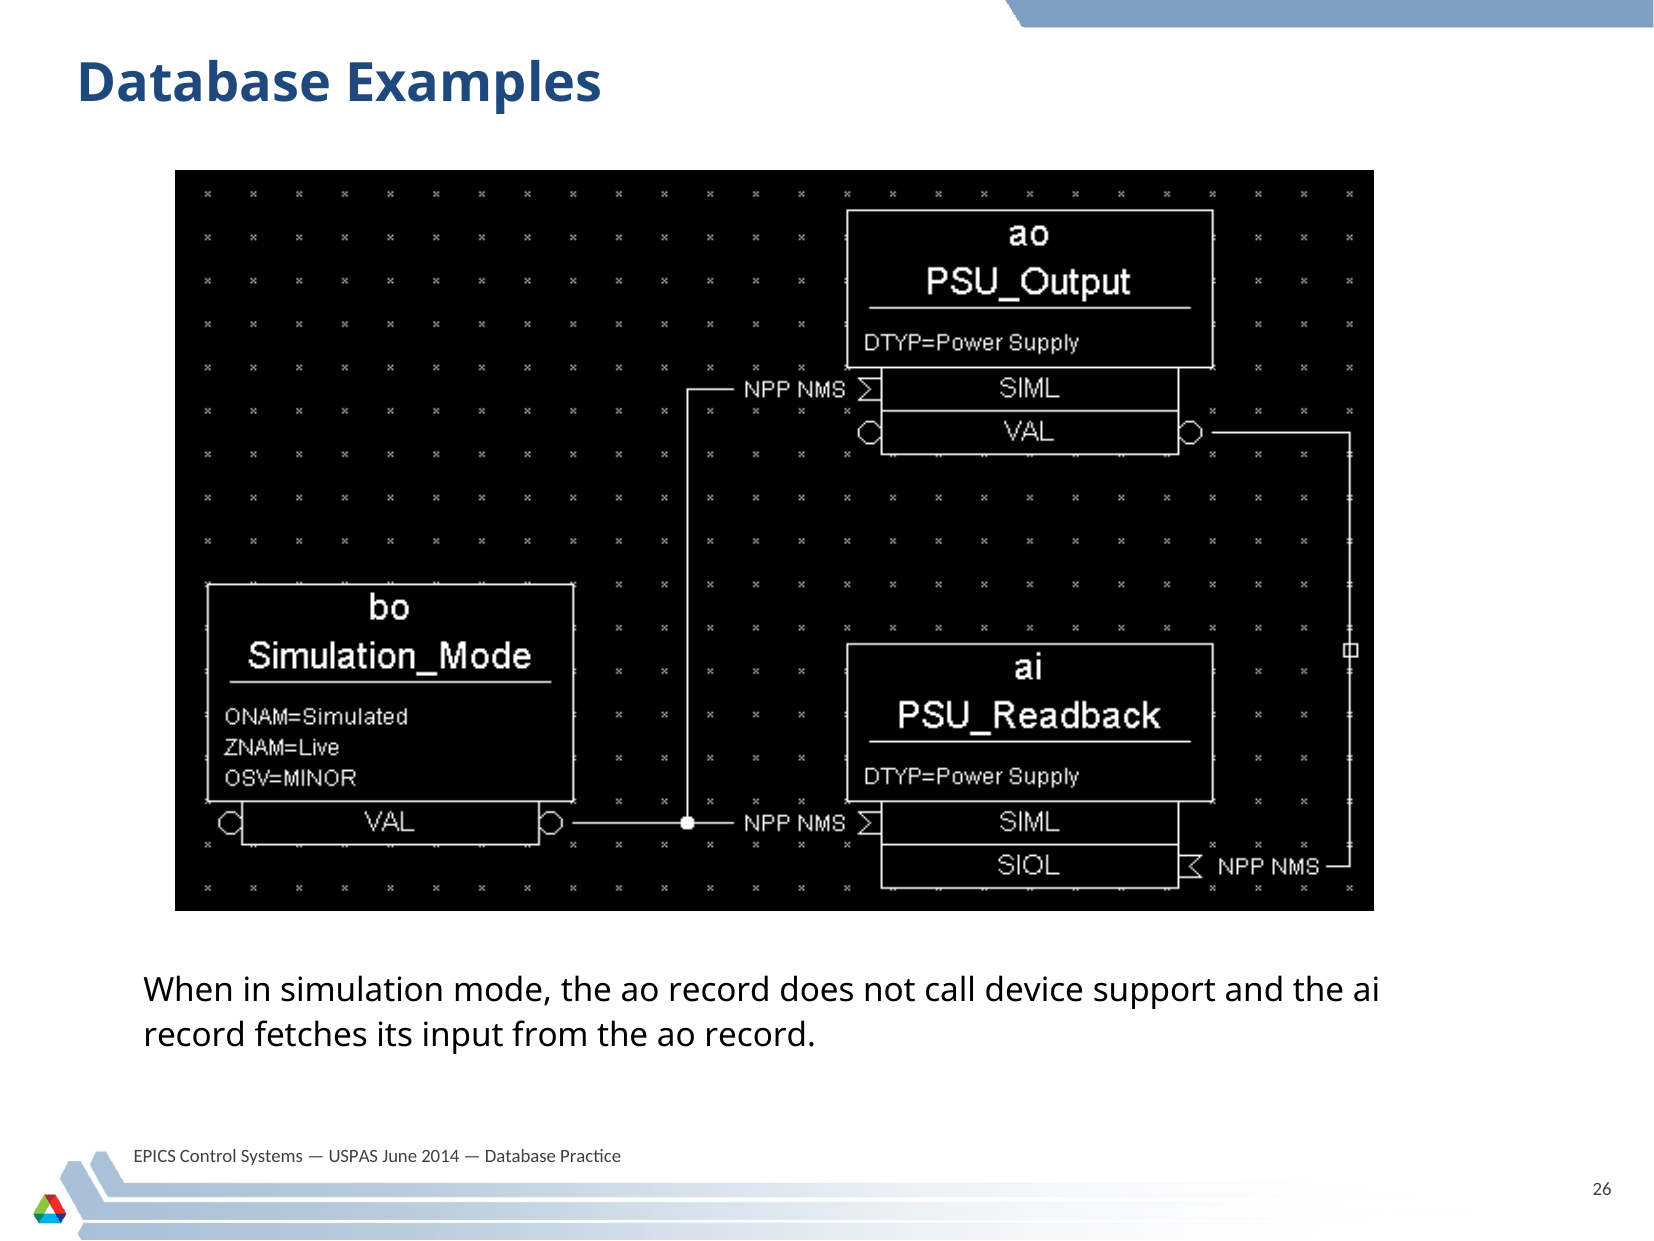

# Database Examples
When in simulation mode, the ao record does not call device support and the ai record fetches its input from the ao record.
EPICS Control Systems — USPAS June 2014 — Database Practice
26